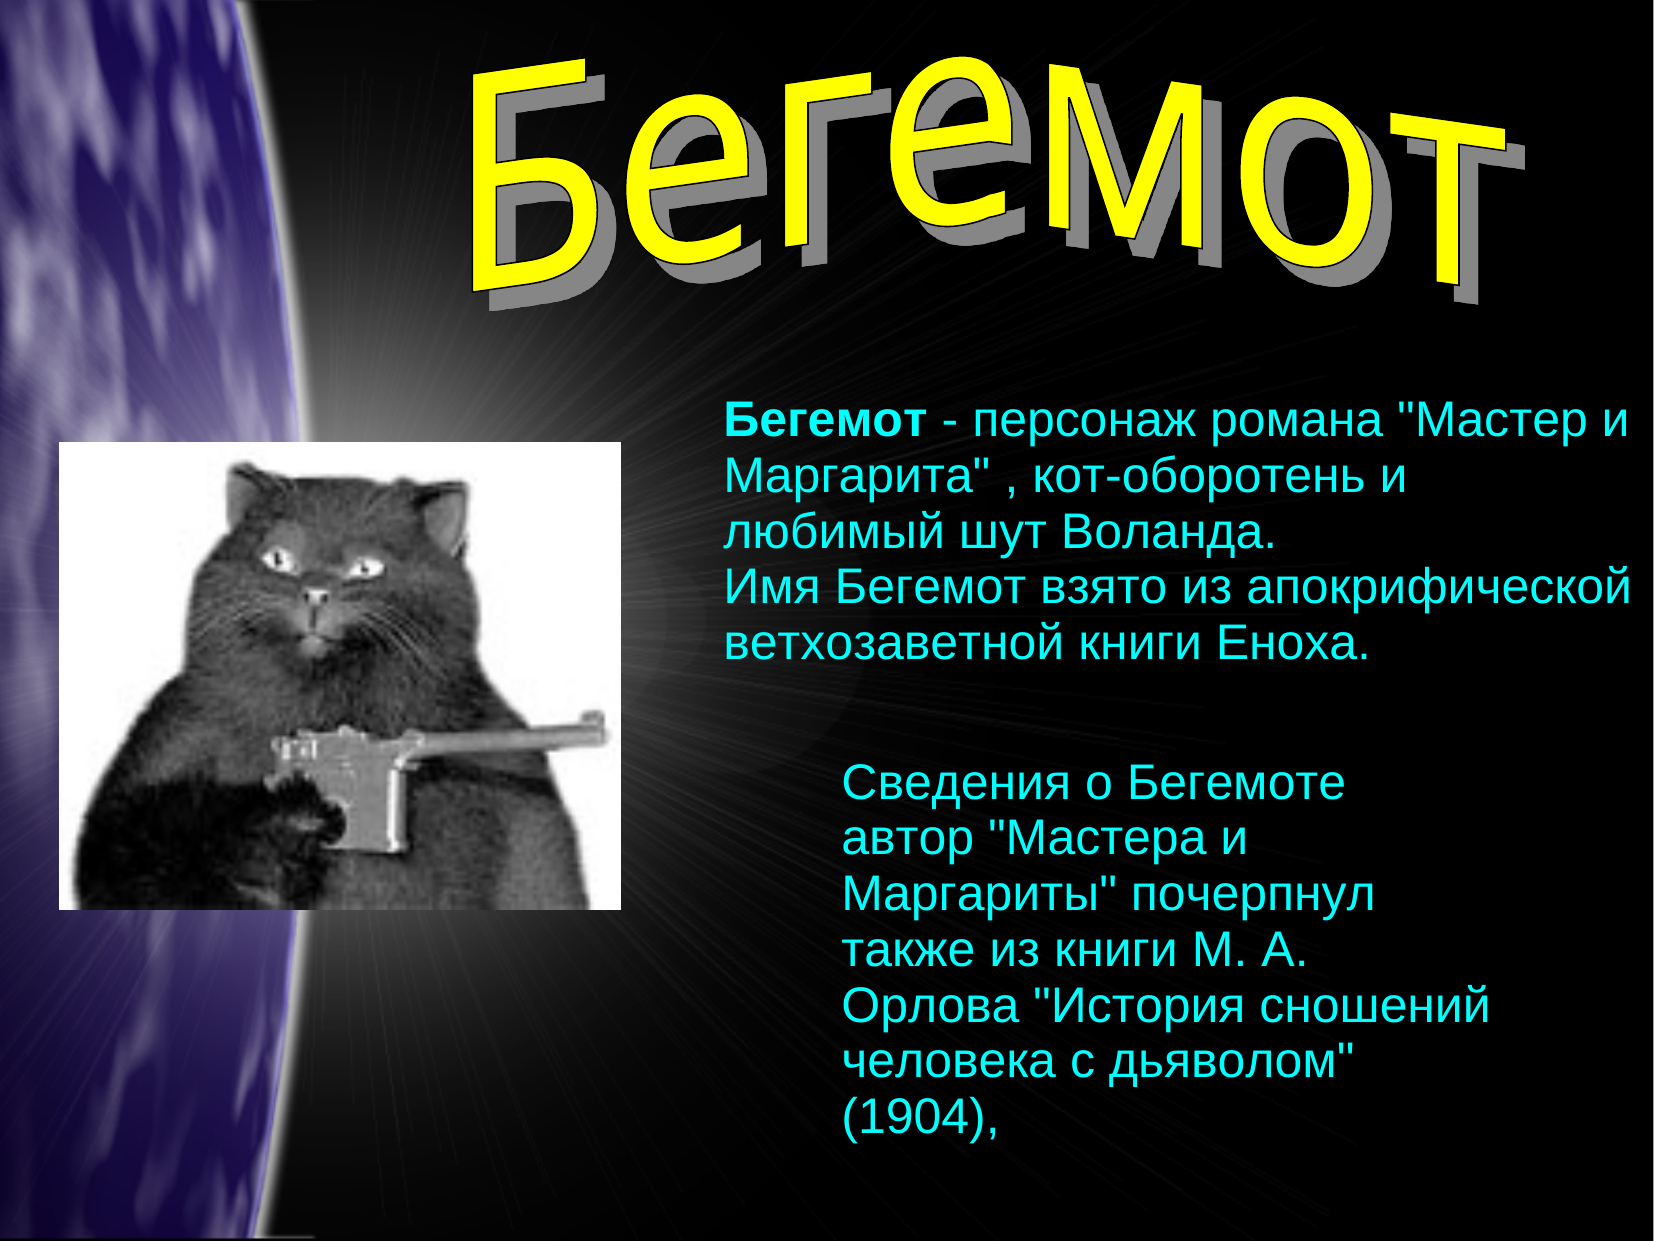

Бегемот
Бегемот - персонаж романа "Мастер и Маргарита" , кот-оборотень и любимый шут Воланда.
Имя Бегемот взято из апокрифической ветхозаветной книги Еноха.
Сведения о Бегемоте автор "Мастера и Маргариты" почерпнул также из книги М. А. Орлова "История сношений человека с дьяволом" (1904),